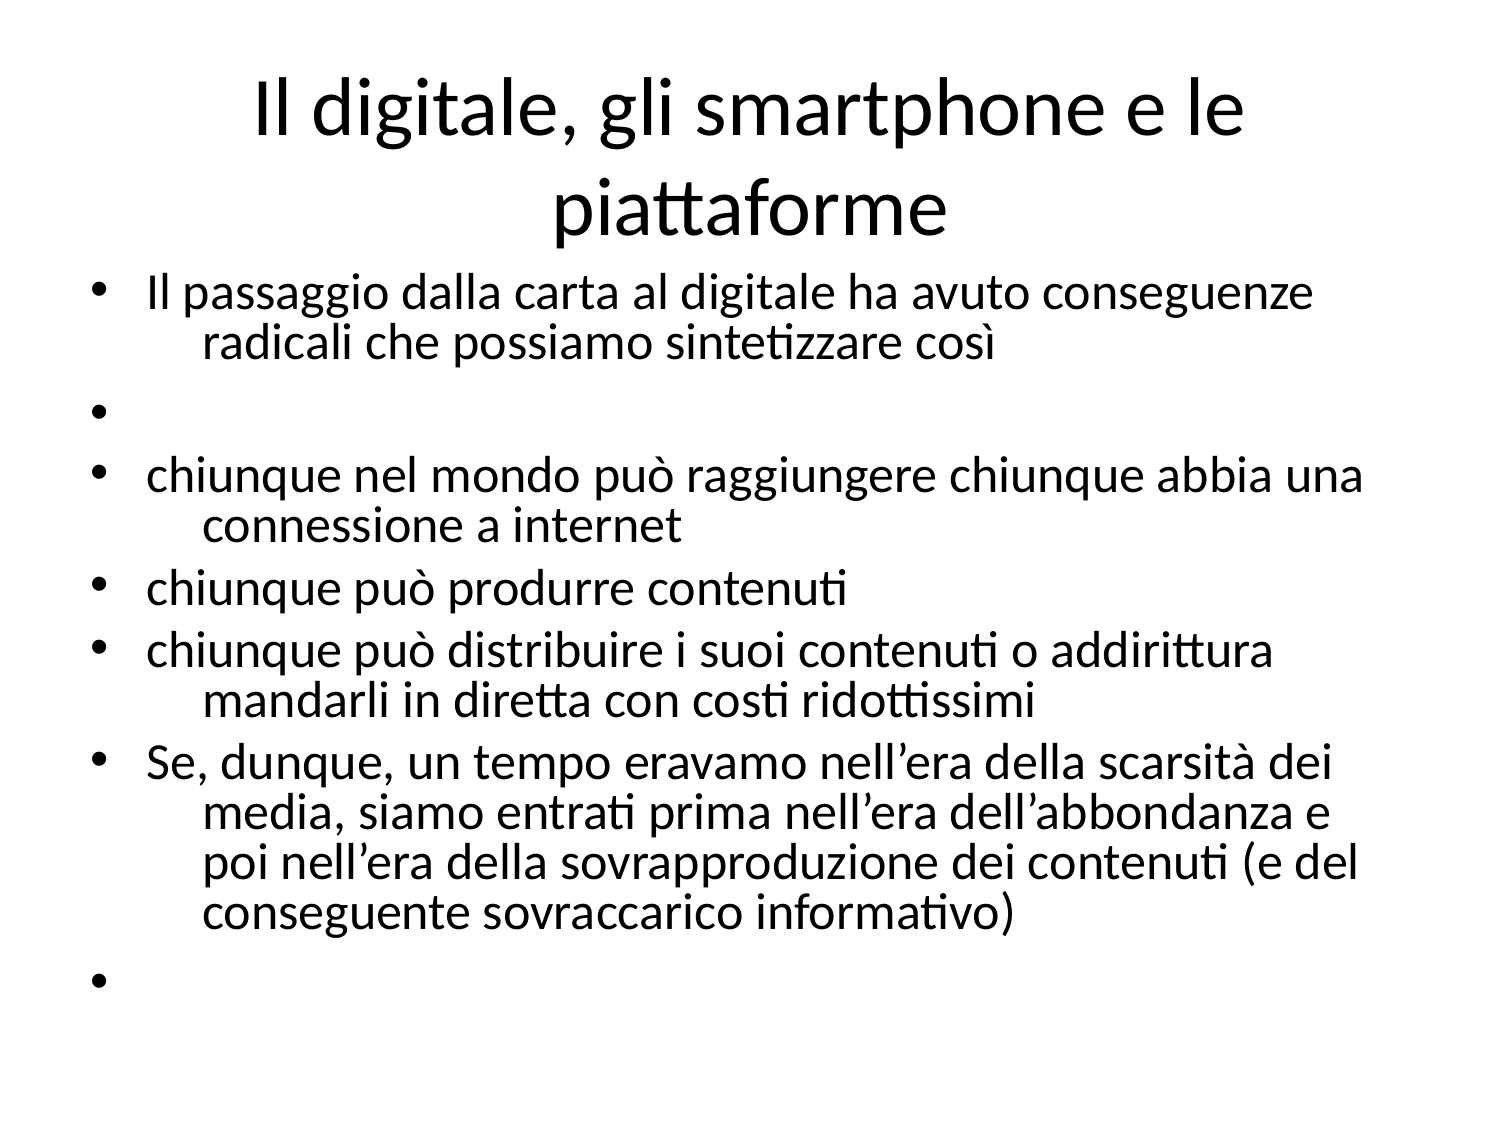

# Il digitale, gli smartphone e le piattaforme
Il passaggio dalla carta al digitale ha avuto conseguenze radicali che possiamo sintetizzare così
chiunque nel mondo può raggiungere chiunque abbia una connessione a internet
chiunque può produrre contenuti
chiunque può distribuire i suoi contenuti o addirittura mandarli in diretta con costi ridottissimi
Se, dunque, un tempo eravamo nell’era della scarsità dei media, siamo entrati prima nell’era dell’abbondanza e poi nell’era della sovrapproduzione dei contenuti (e del conseguente sovraccarico informativo)